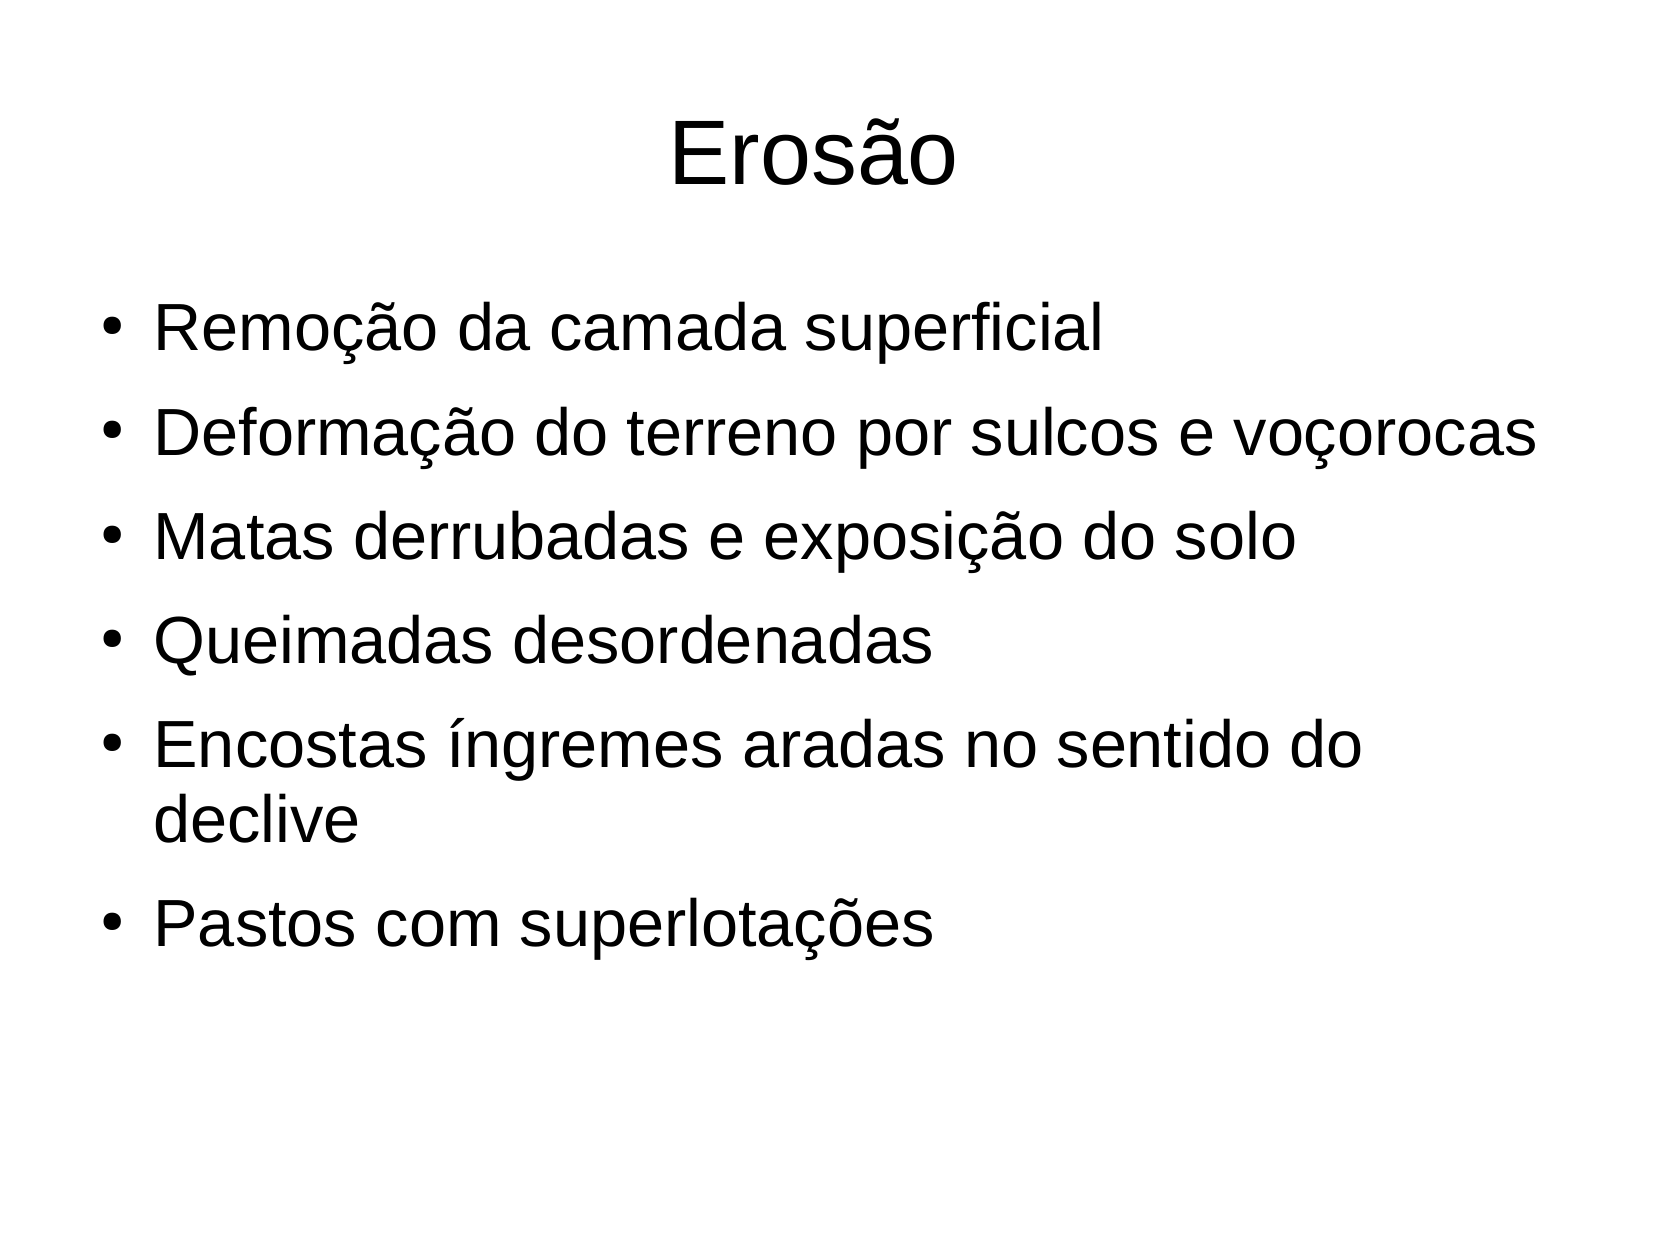

# Erosão
Remoção da camada superficial
Deformação do terreno por sulcos e voçorocas
Matas derrubadas e exposição do solo
Queimadas desordenadas
Encostas íngremes aradas no sentido do declive
Pastos com superlotações